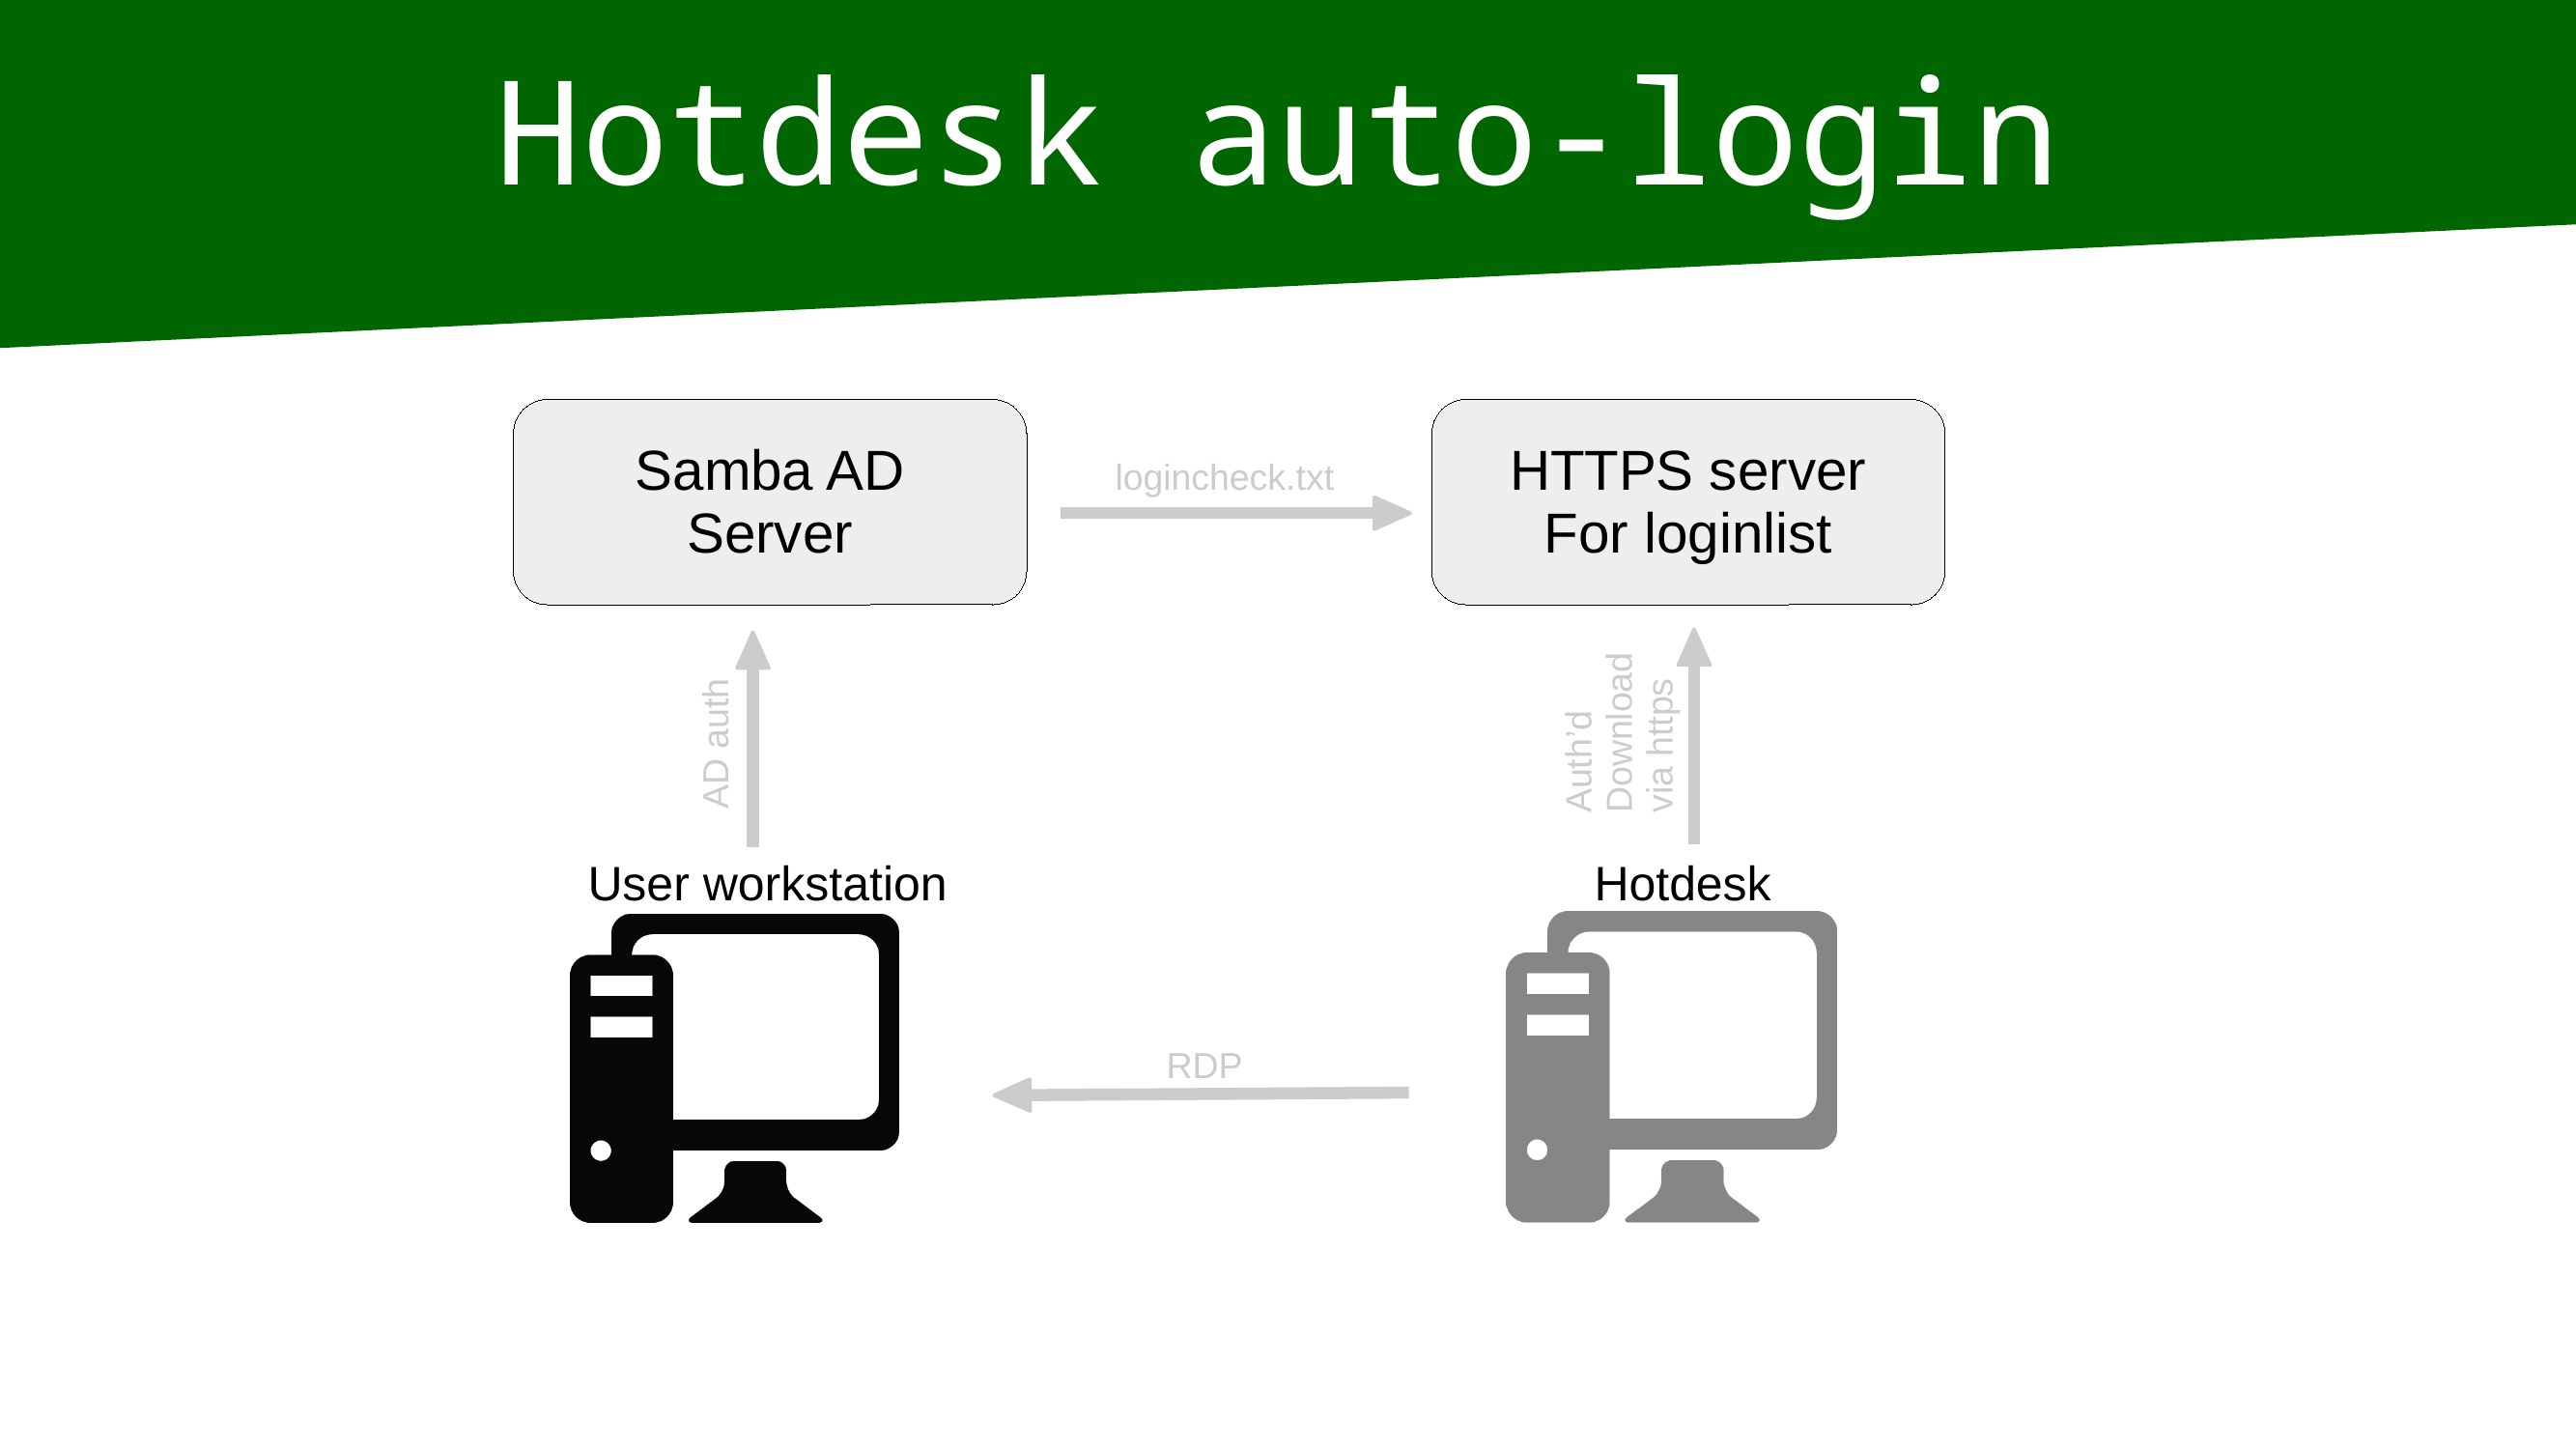

Hotdesk auto-login
Samba AD
Server
HTTPS server
For loginlist
logincheck.txt
Auth’d
Download
via https
AD auth
User workstation
Hotdesk
RDP